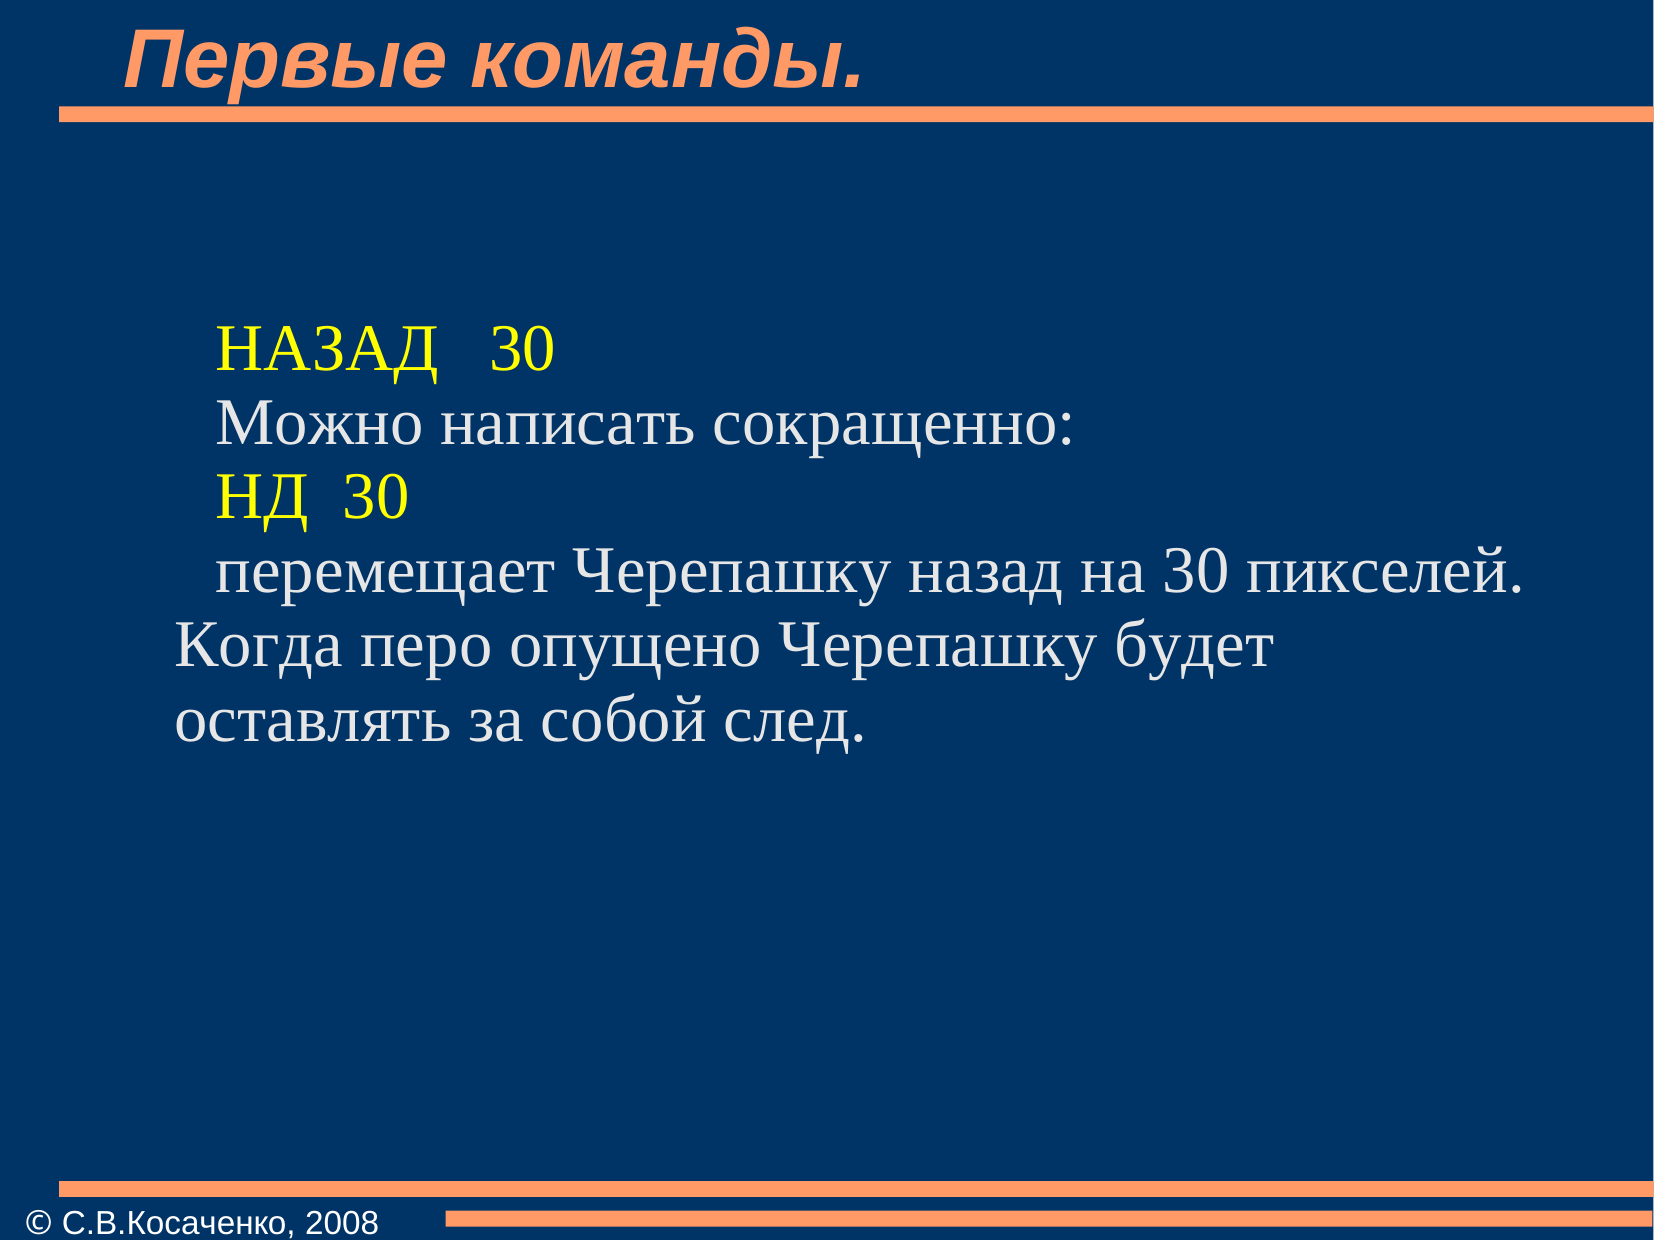

# Первые команды.
НАЗАД 30
Можно написать сокращенно:
НД 30
перемещает Черепашку назад на 30 пикселей. Когда перо опущено Черепашку будет оставлять за собой след.